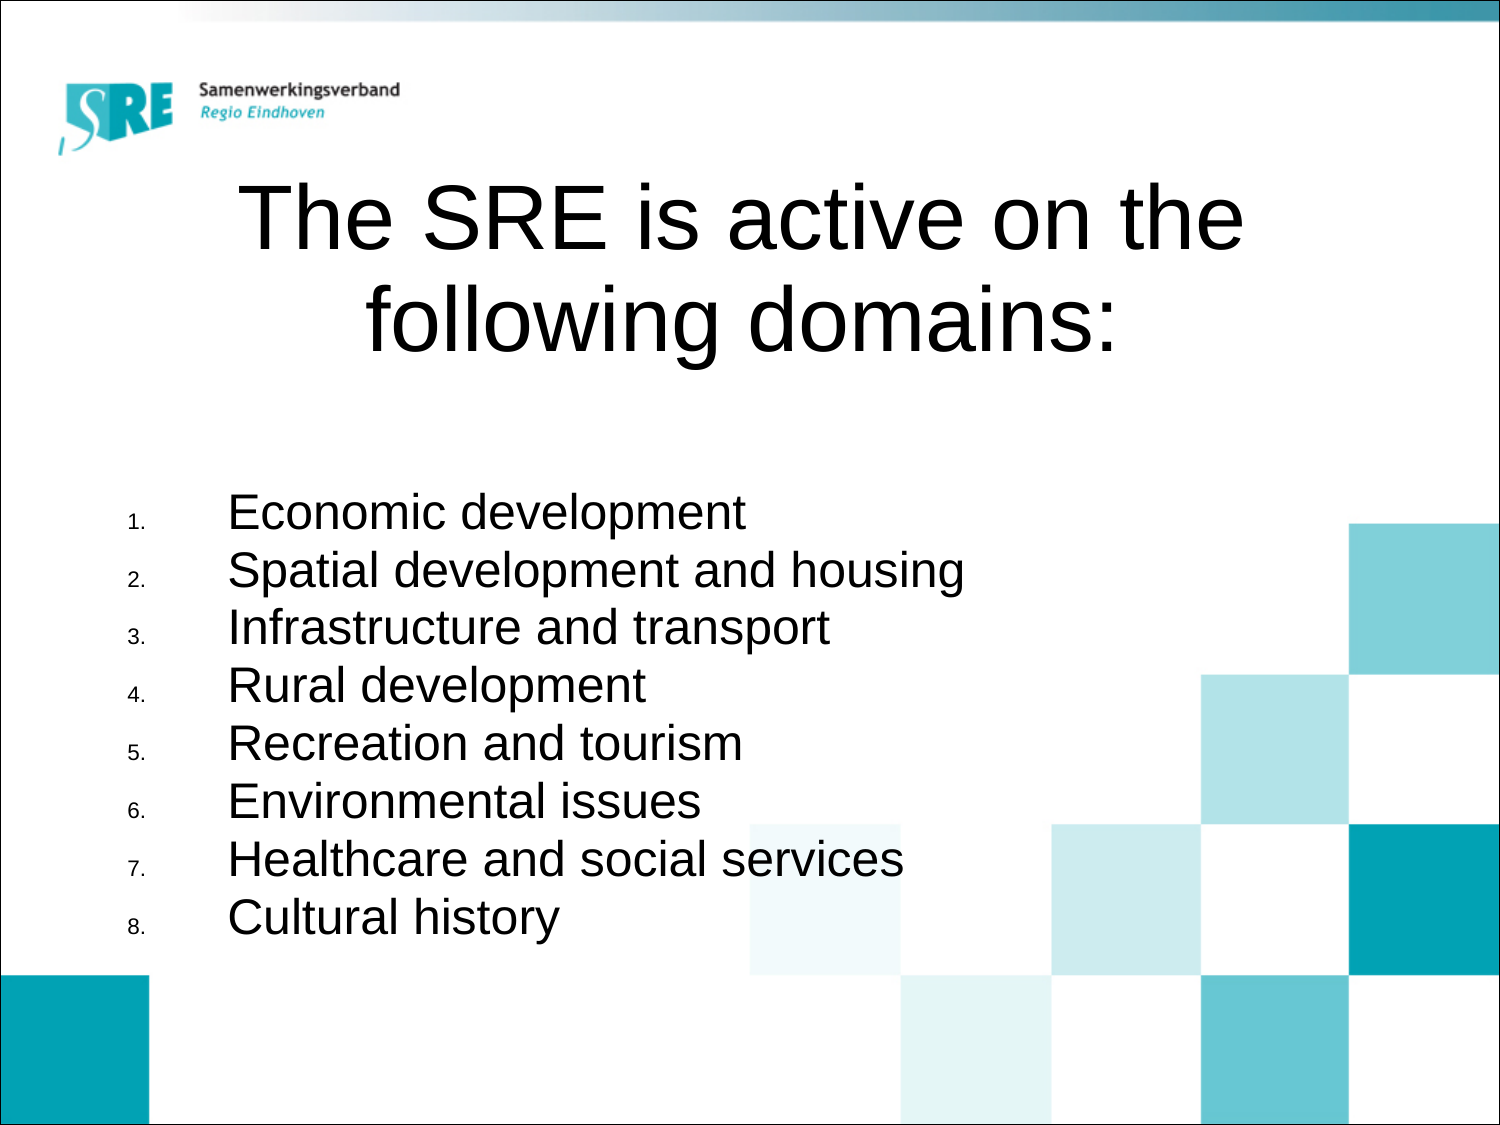

# The SRE is active on the following domains:
Economic development
Spatial development and housing
Infrastructure and transport
Rural development
Recreation and tourism
Environmental issues
Healthcare and social services
Cultural history